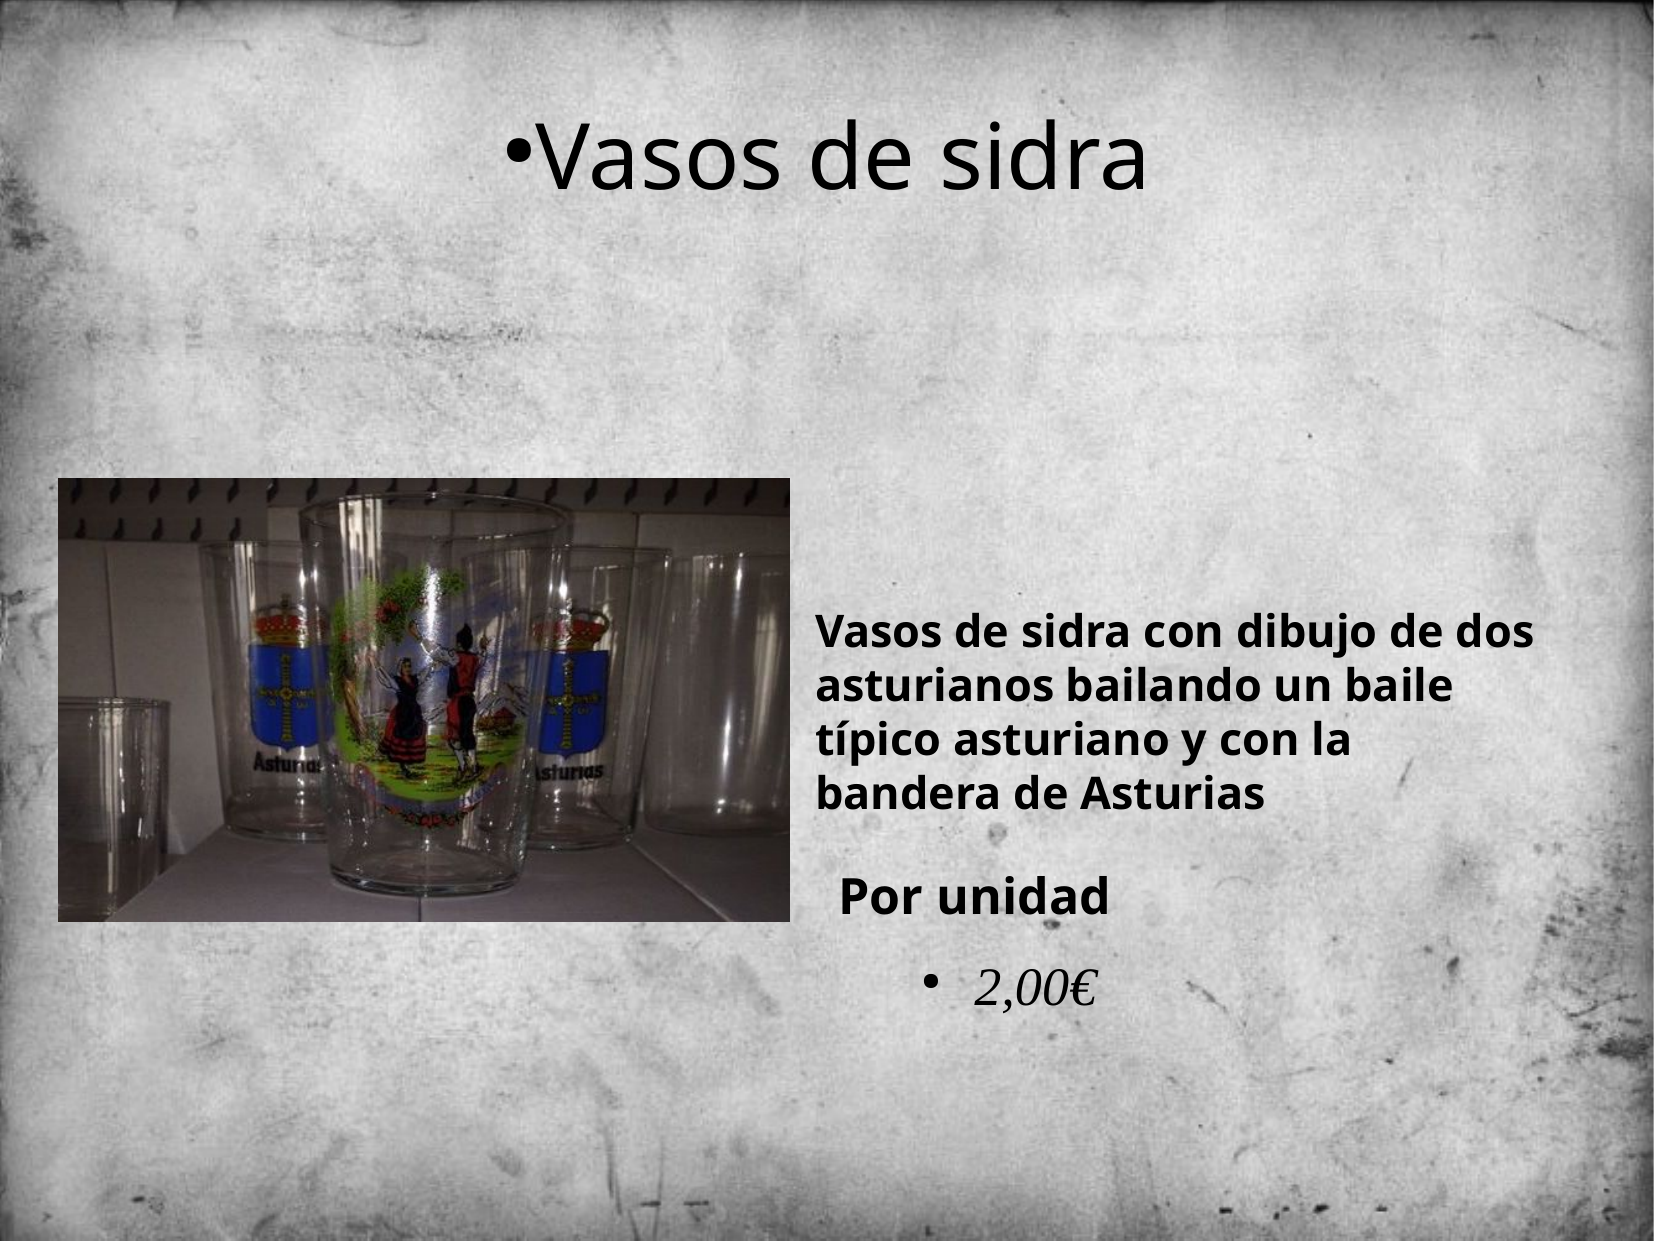

# Vasos de sidra
Vasos de sidra con dibujo de dos asturianos bailando un baile típico asturiano y con la bandera de Asturias
Por unidad
2,00€